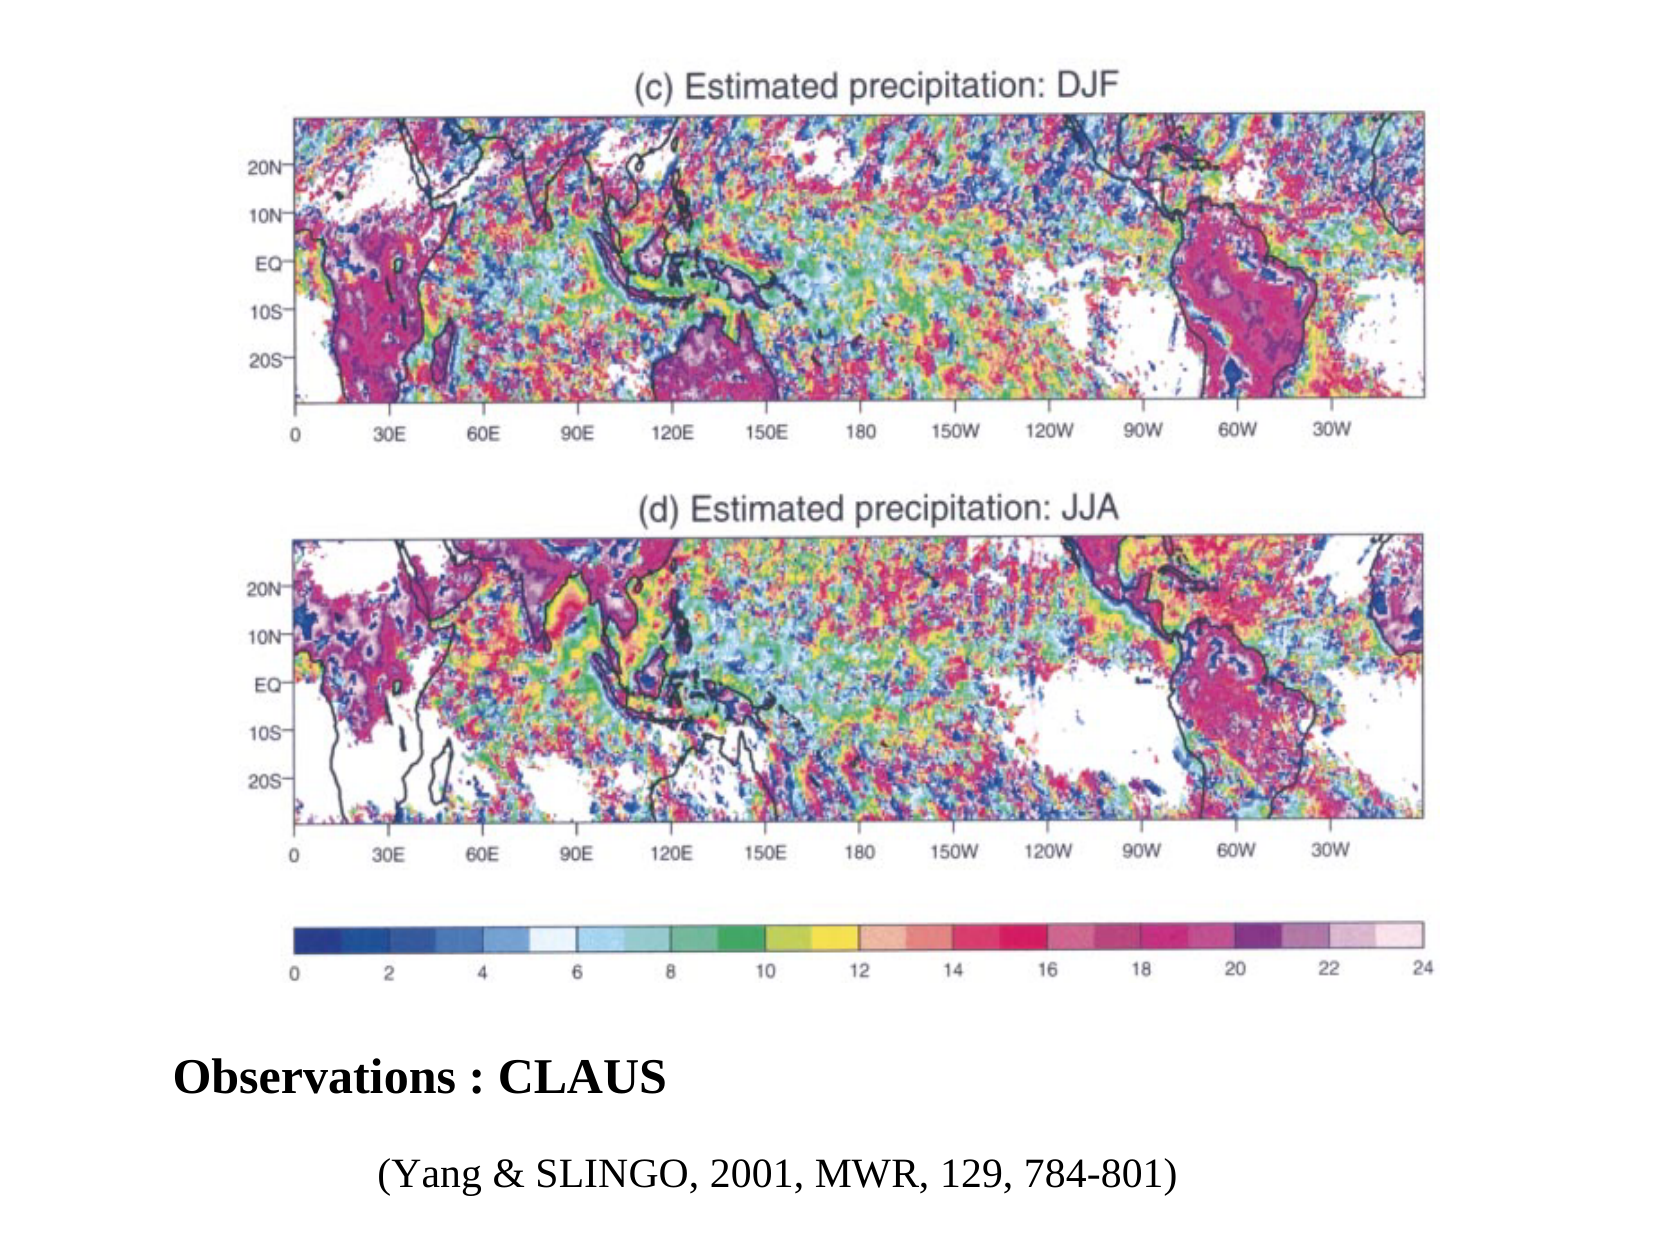

Observations : CLAUS
(Yang & SLINGO, 2001, MWR, 129, 784-801)